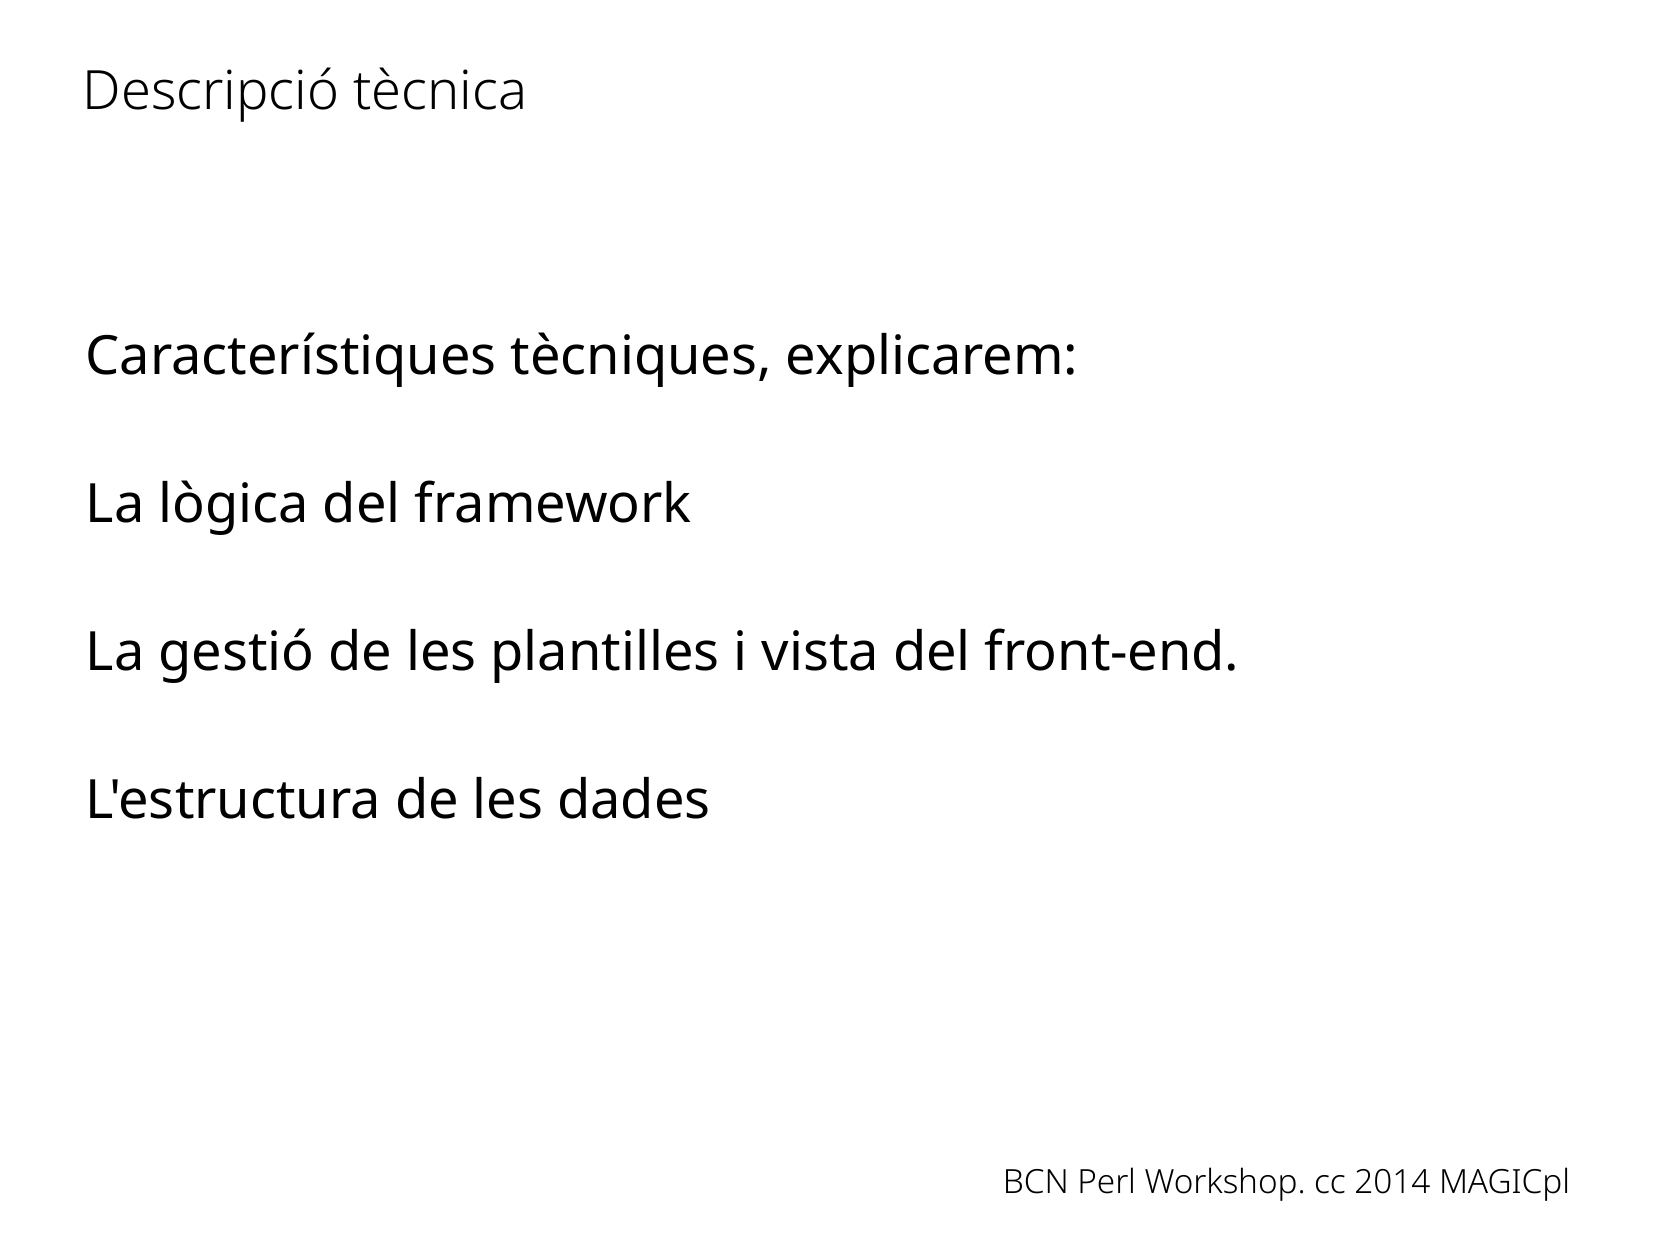

Descripció tècnica
Característiques tècniques, explicarem:
La lògica del framework
La gestió de les plantilles i vista del front-end.
L'estructura de les dades
# BCN Perl Workshop. cc 2014 MAGICpl